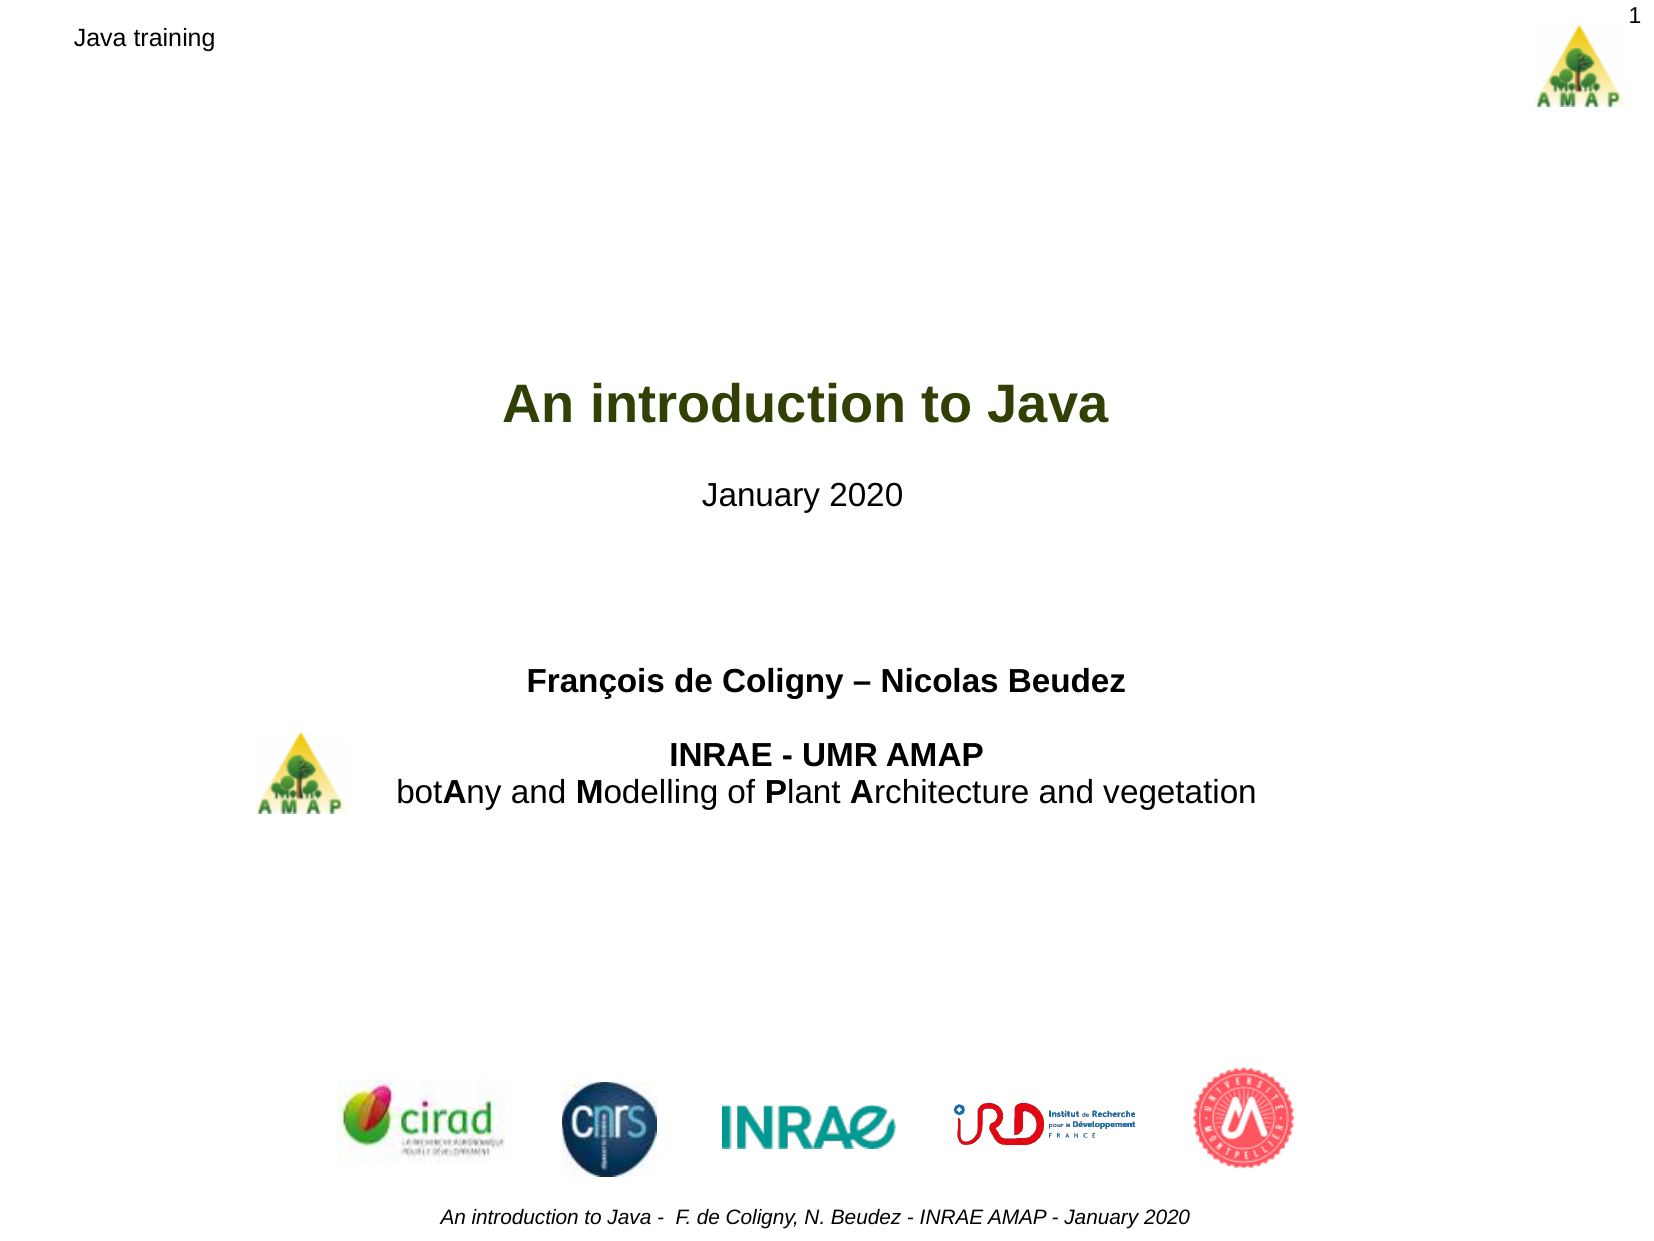

1
Java training
An introduction to Java
January 2020
François de Coligny – Nicolas Beudez
INRAE - UMR AMAP
botAny and Modelling of Plant Architecture and vegetation